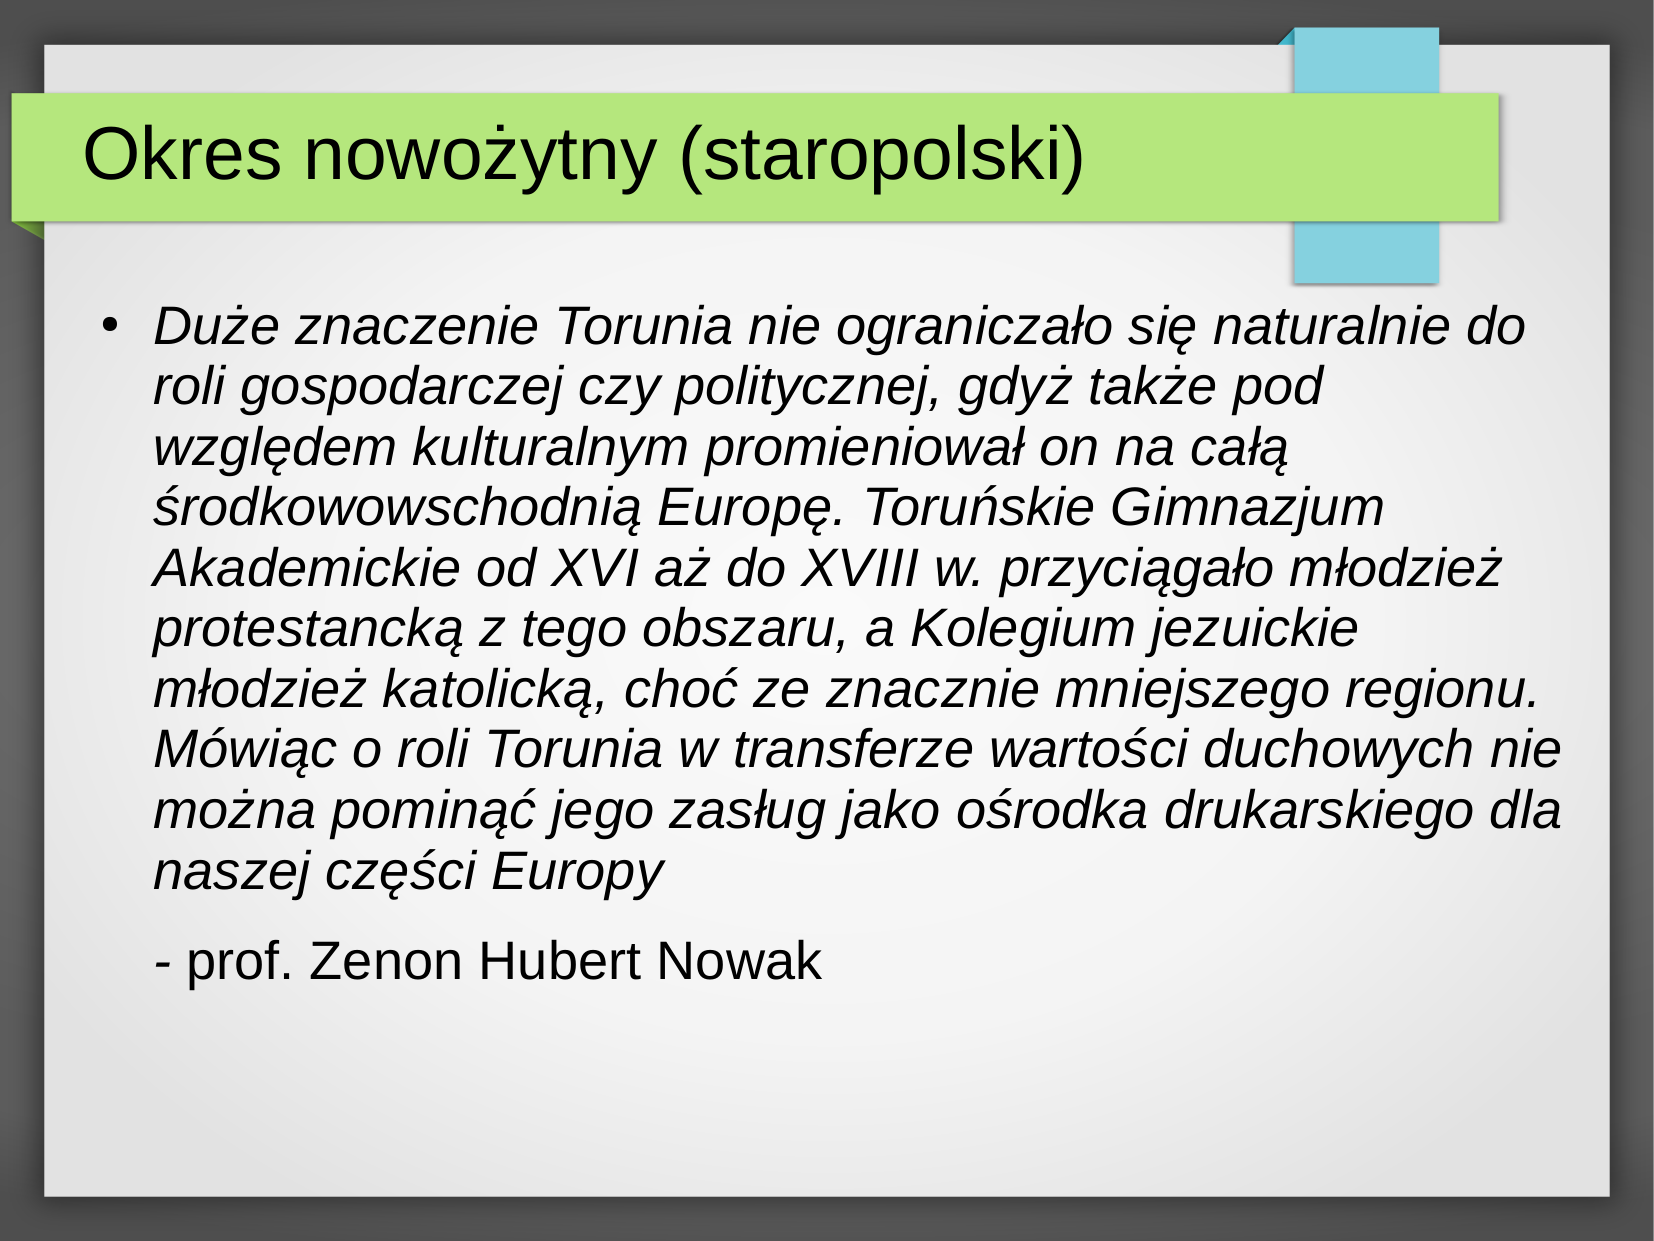

# Okres nowożytny (staropolski)
Duże znaczenie Torunia nie ograniczało się naturalnie do roli gospodarczej czy politycznej, gdyż także pod względem kulturalnym promieniował on na całą środkowowschodnią Europę. Toruńskie Gimnazjum Akademickie od XVI aż do XVIII w. przyciągało młodzież protestancką z tego obszaru, a Kolegium jezuickie młodzież katolicką, choć ze znacznie mniejszego regionu. Mówiąc o roli Torunia w transferze wartości duchowych nie można pominąć jego zasług jako ośrodka drukarskiego dla naszej części Europy
- prof. Zenon Hubert Nowak